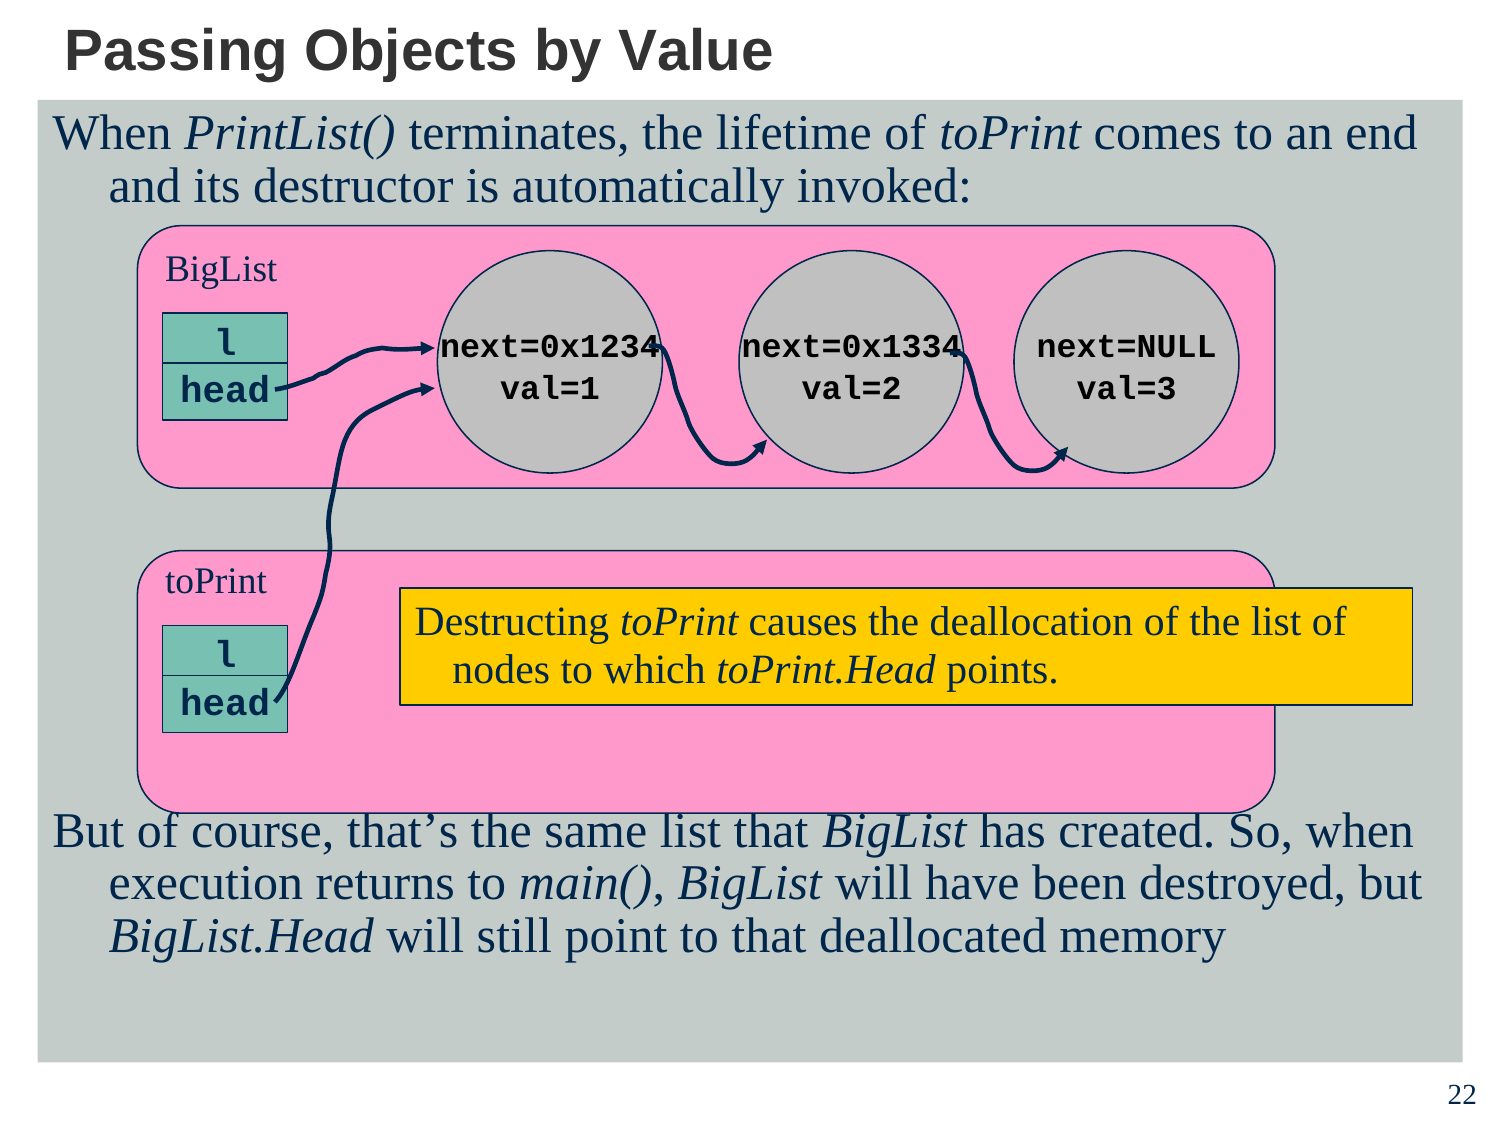

Passing Objects by Value
# When PrintList() terminates, the lifetime of toPrint comes to an end and its destructor is automatically invoked:
But of course, that’s the same list that BigList has created. So, when execution returns to main(), BigList will have been destroyed, but BigList.Head will still point to that deallocated memory
BigList
l
head
next=0x1234
val=1
next=0x1334
val=2
next=NULL
val=3
toPrint
Destructing toPrint causes the deallocation of the list of nodes to which toPrint.Head points.
l
head